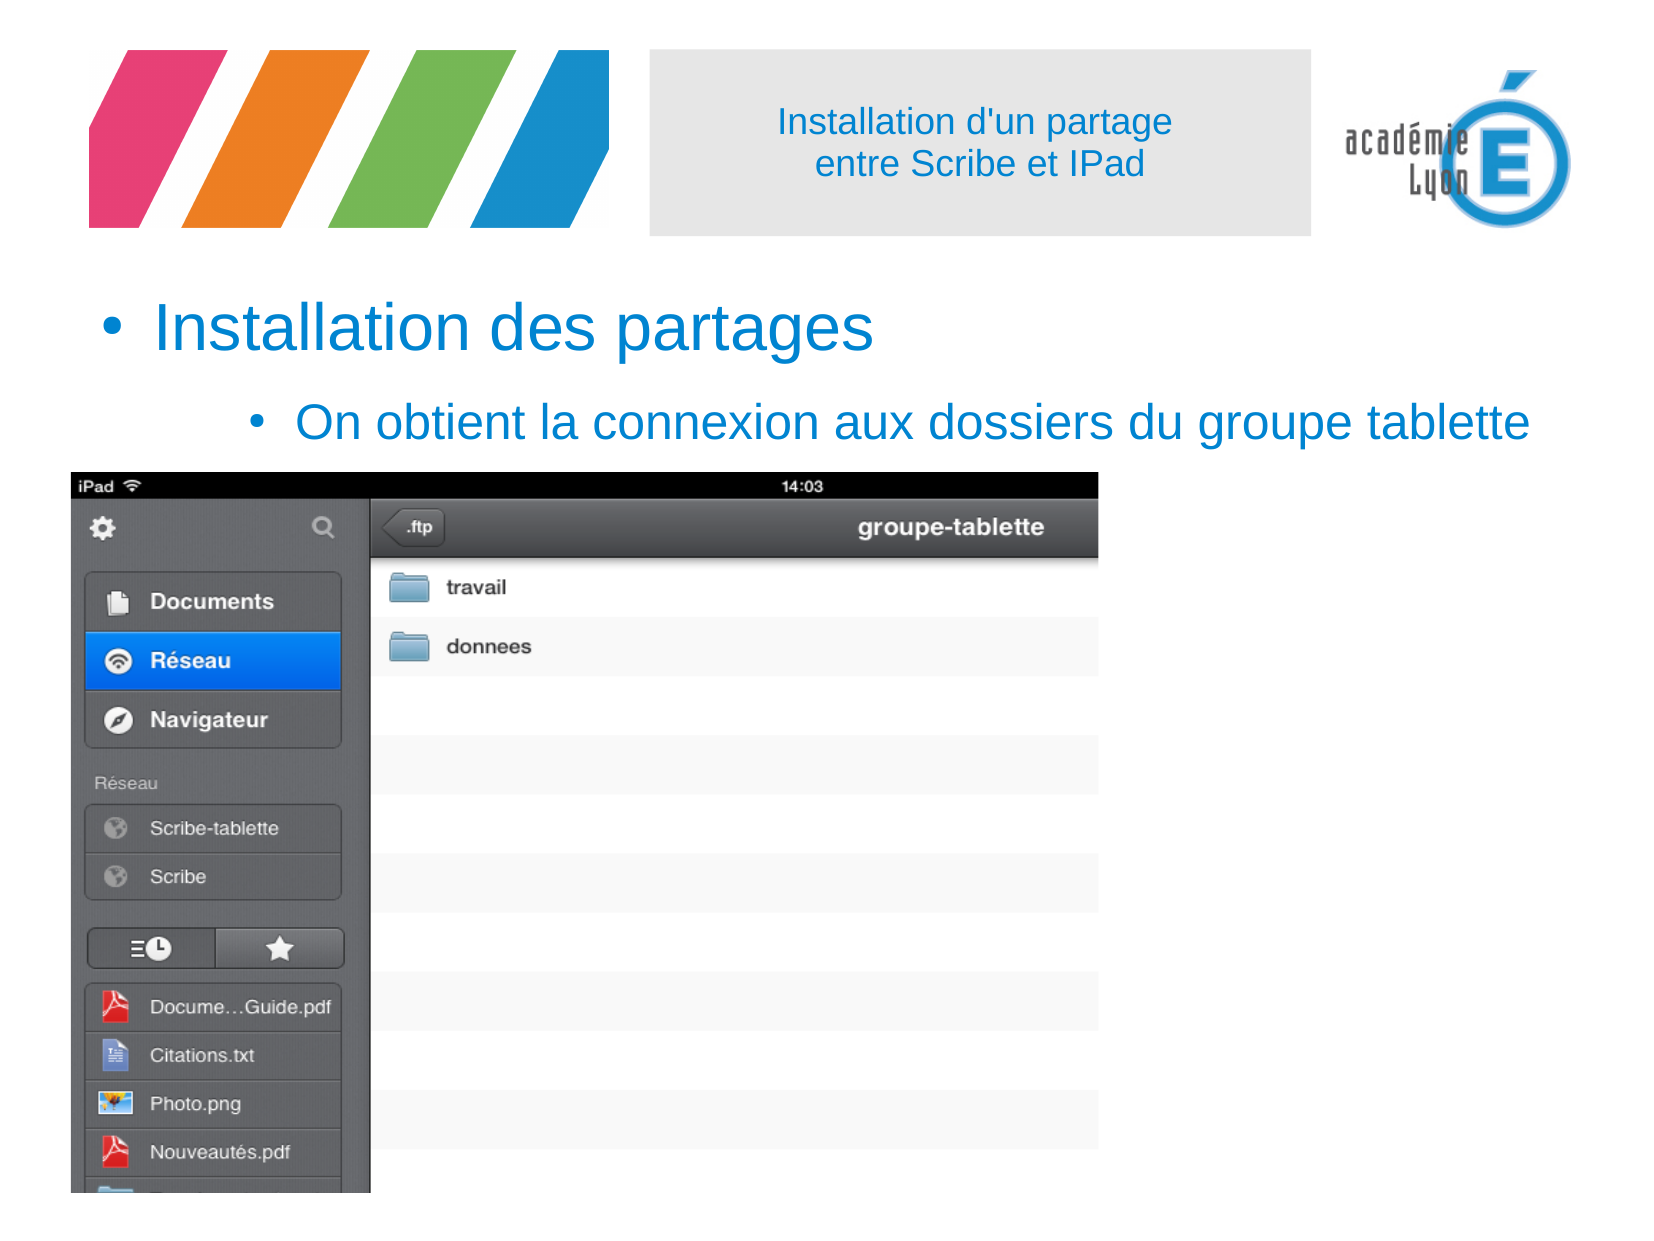

# Installation d'un partage entre Scribe et IPad
Installation des partages
On obtient la connexion aux dossiers du groupe tablette